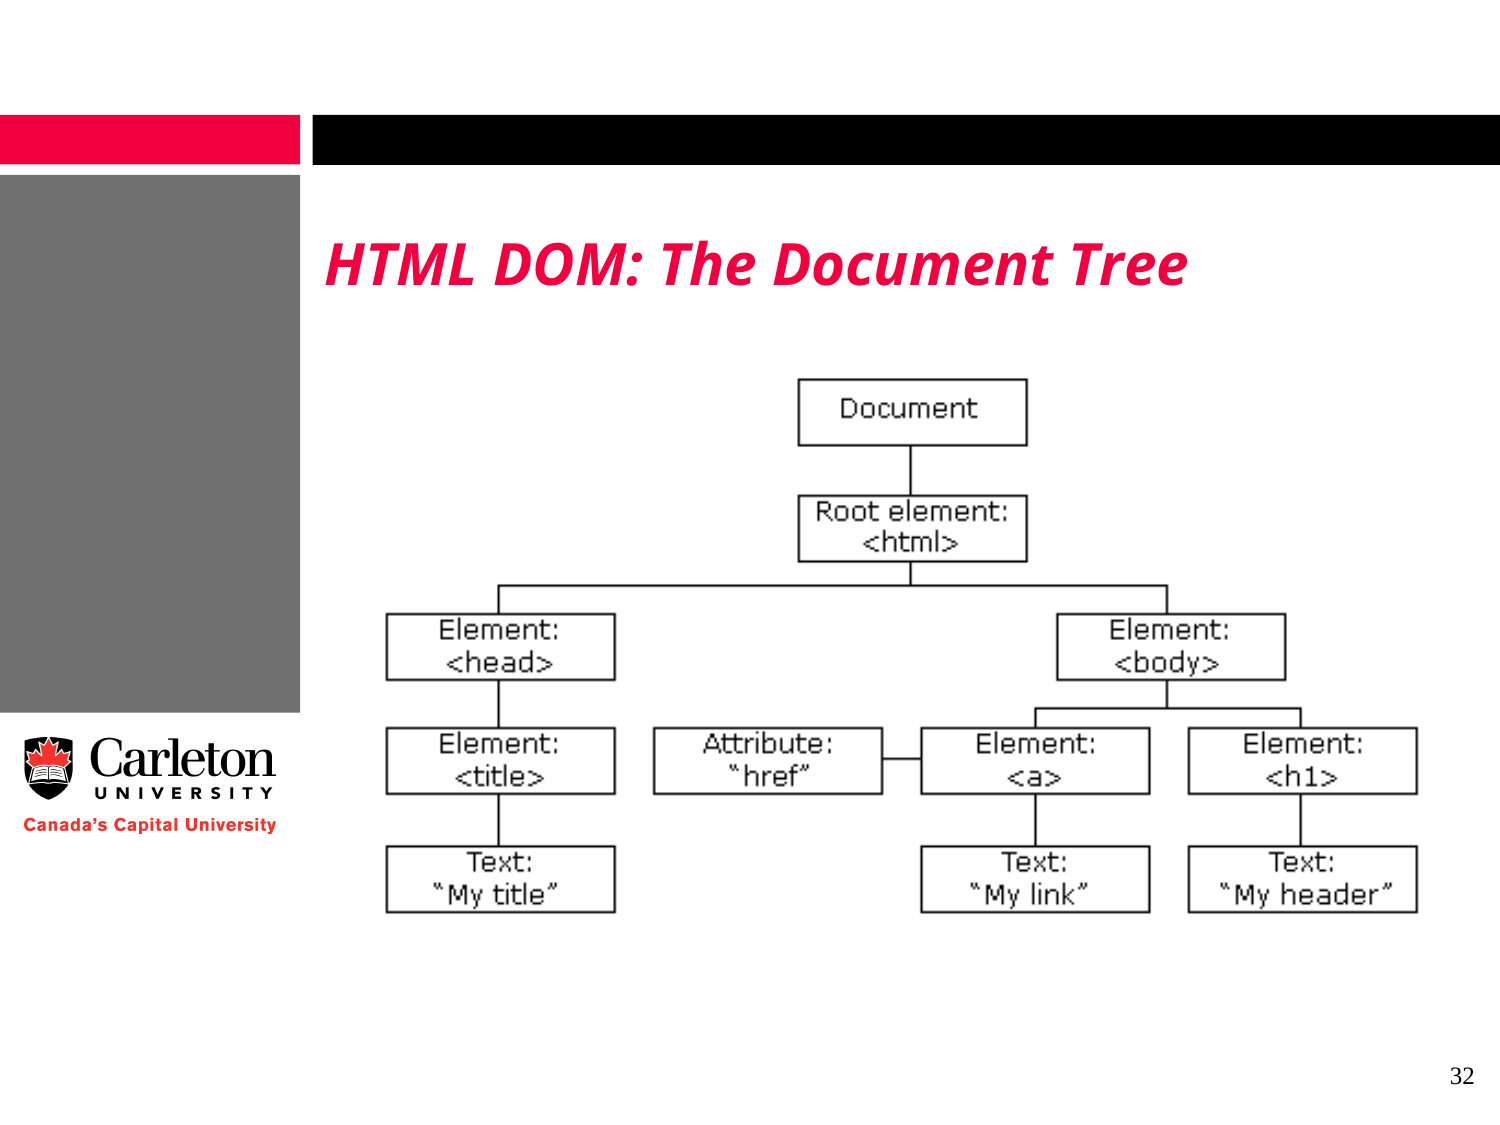

# HTML DOM: The Document Tree
32